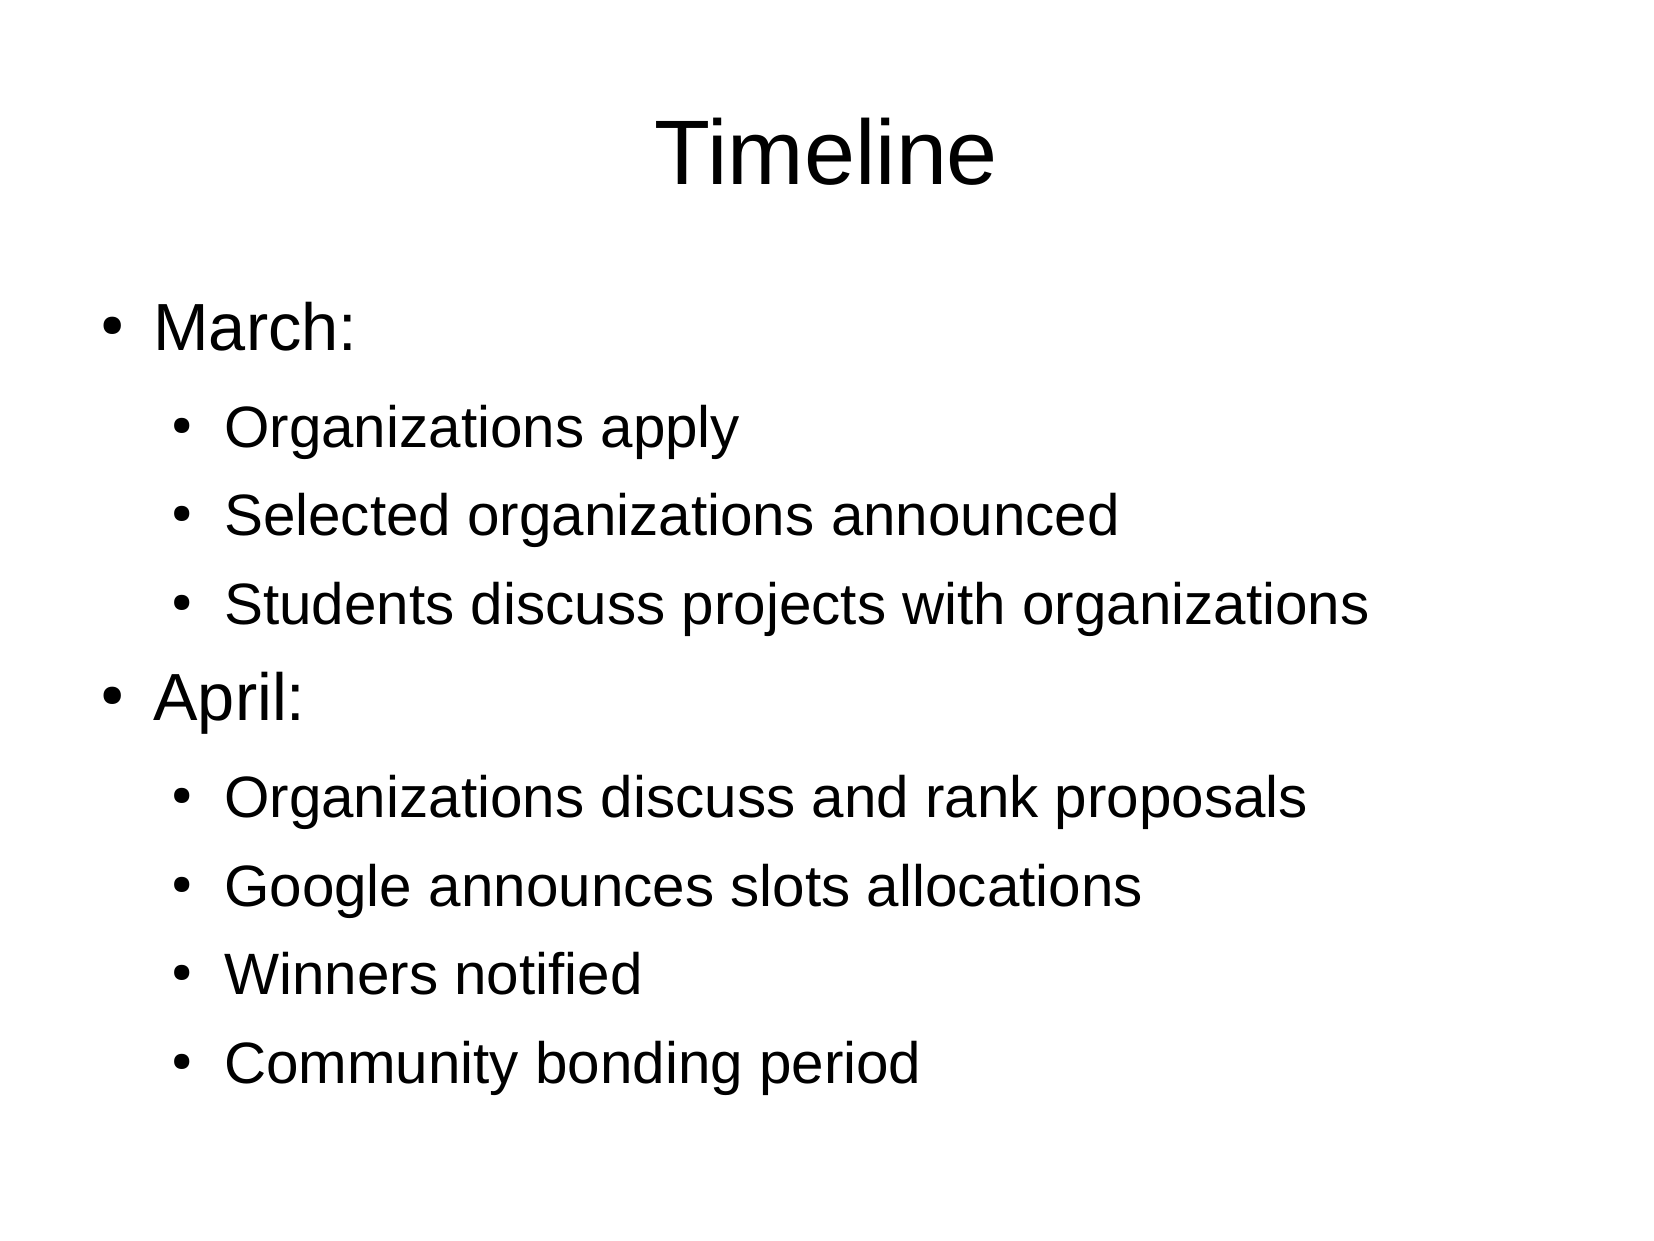

# Timeline
March:
Organizations apply
Selected organizations announced
Students discuss projects with organizations
April:
Organizations discuss and rank proposals
Google announces slots allocations
Winners notified
Community bonding period